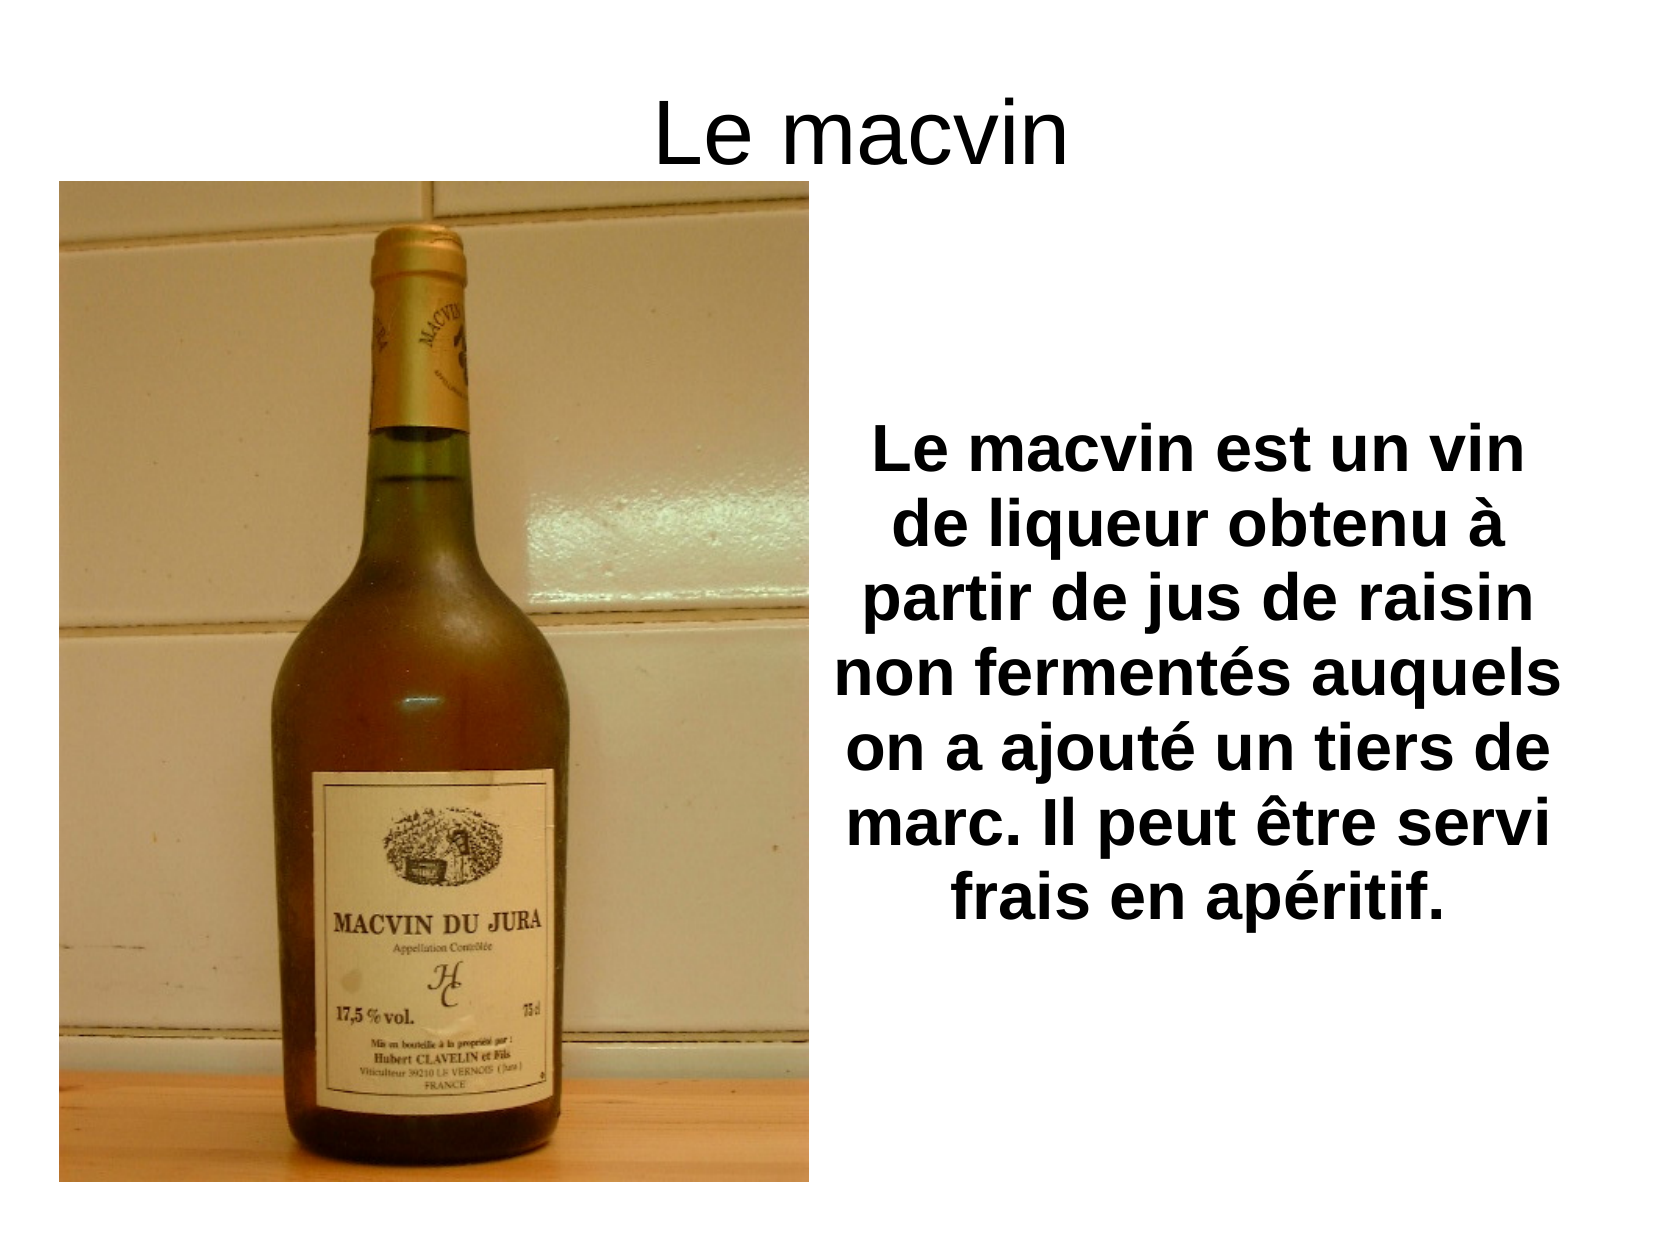

# Le macvin
Le macvin est un vin de liqueur obtenu à partir de jus de raisin non fermentés auquels on a ajouté un tiers de marc. Il peut être servi frais en apéritif.